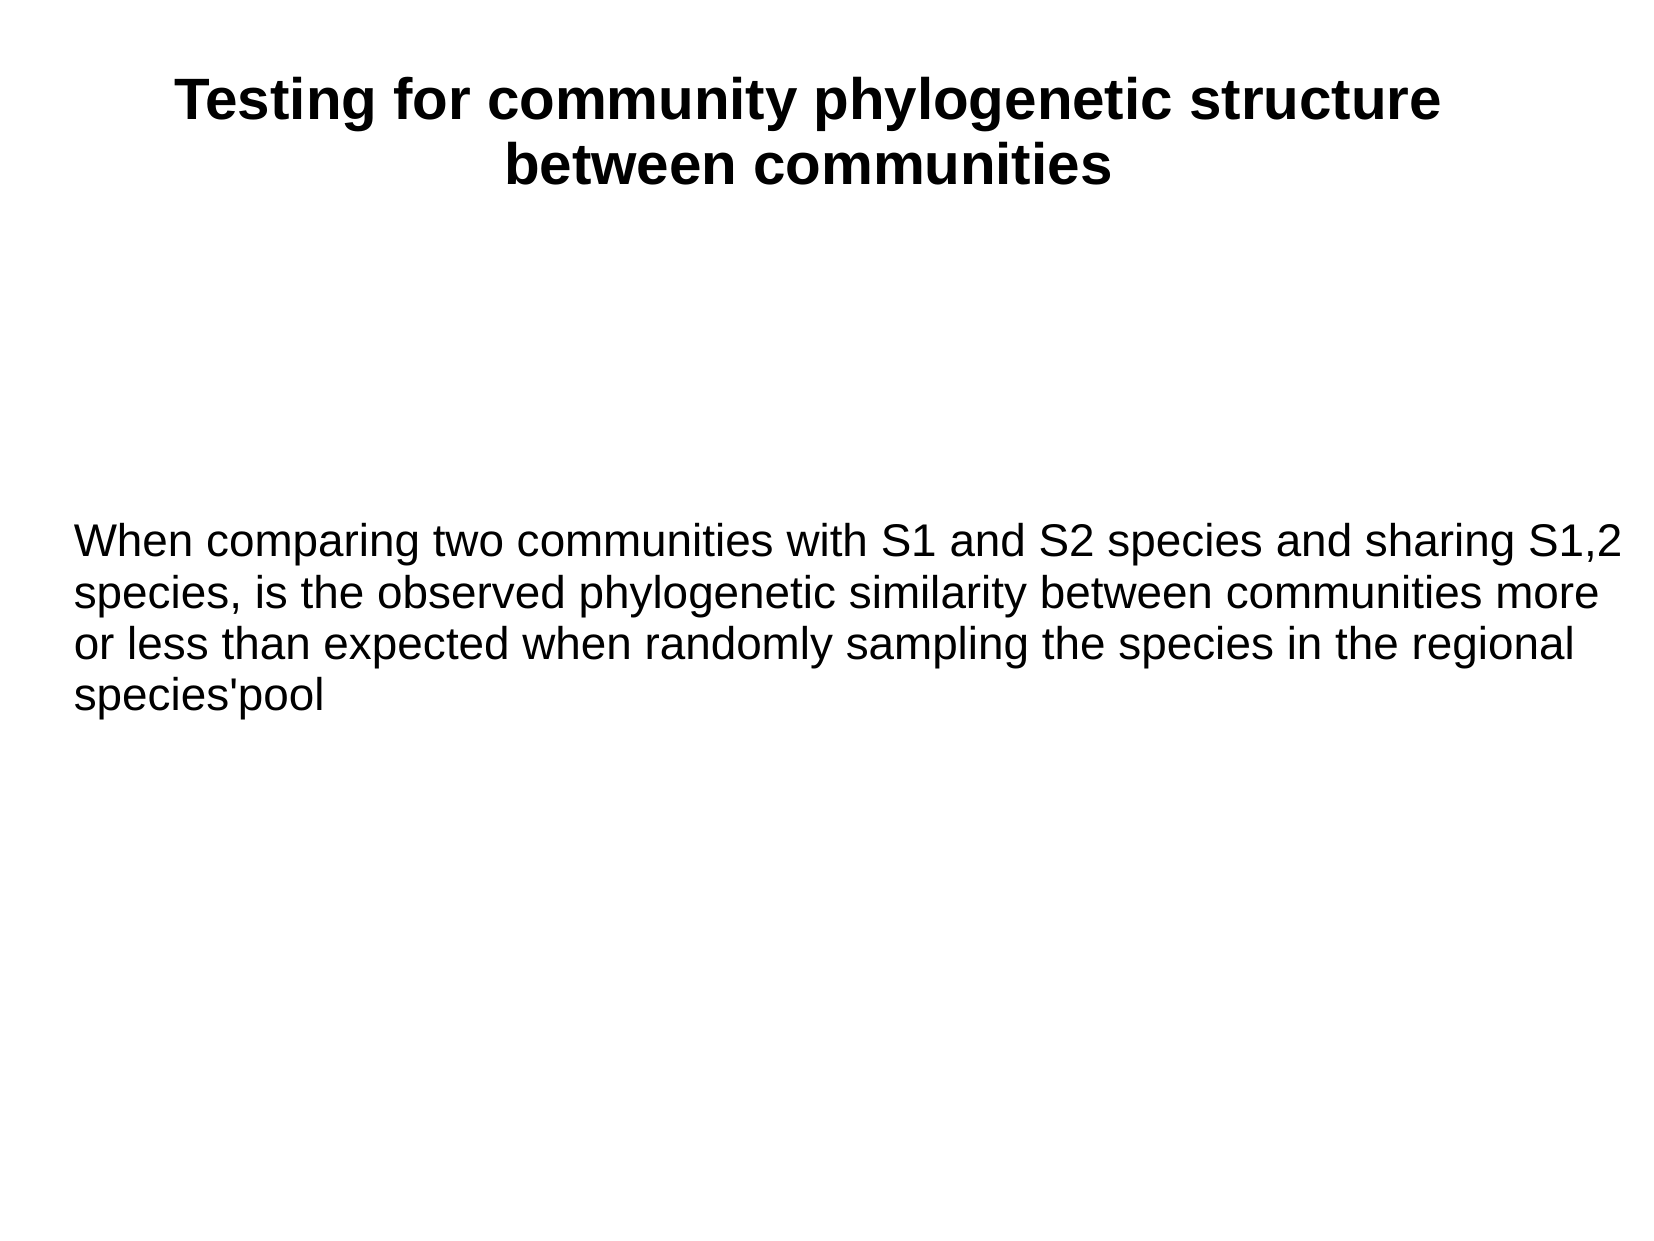

Testing for community phylogenetic structure
between communities
When comparing two communities with S1 and S2 species and sharing S1,2 species, is the observed phylogenetic similarity between communities more or less than expected when randomly sampling the species in the regional species'pool